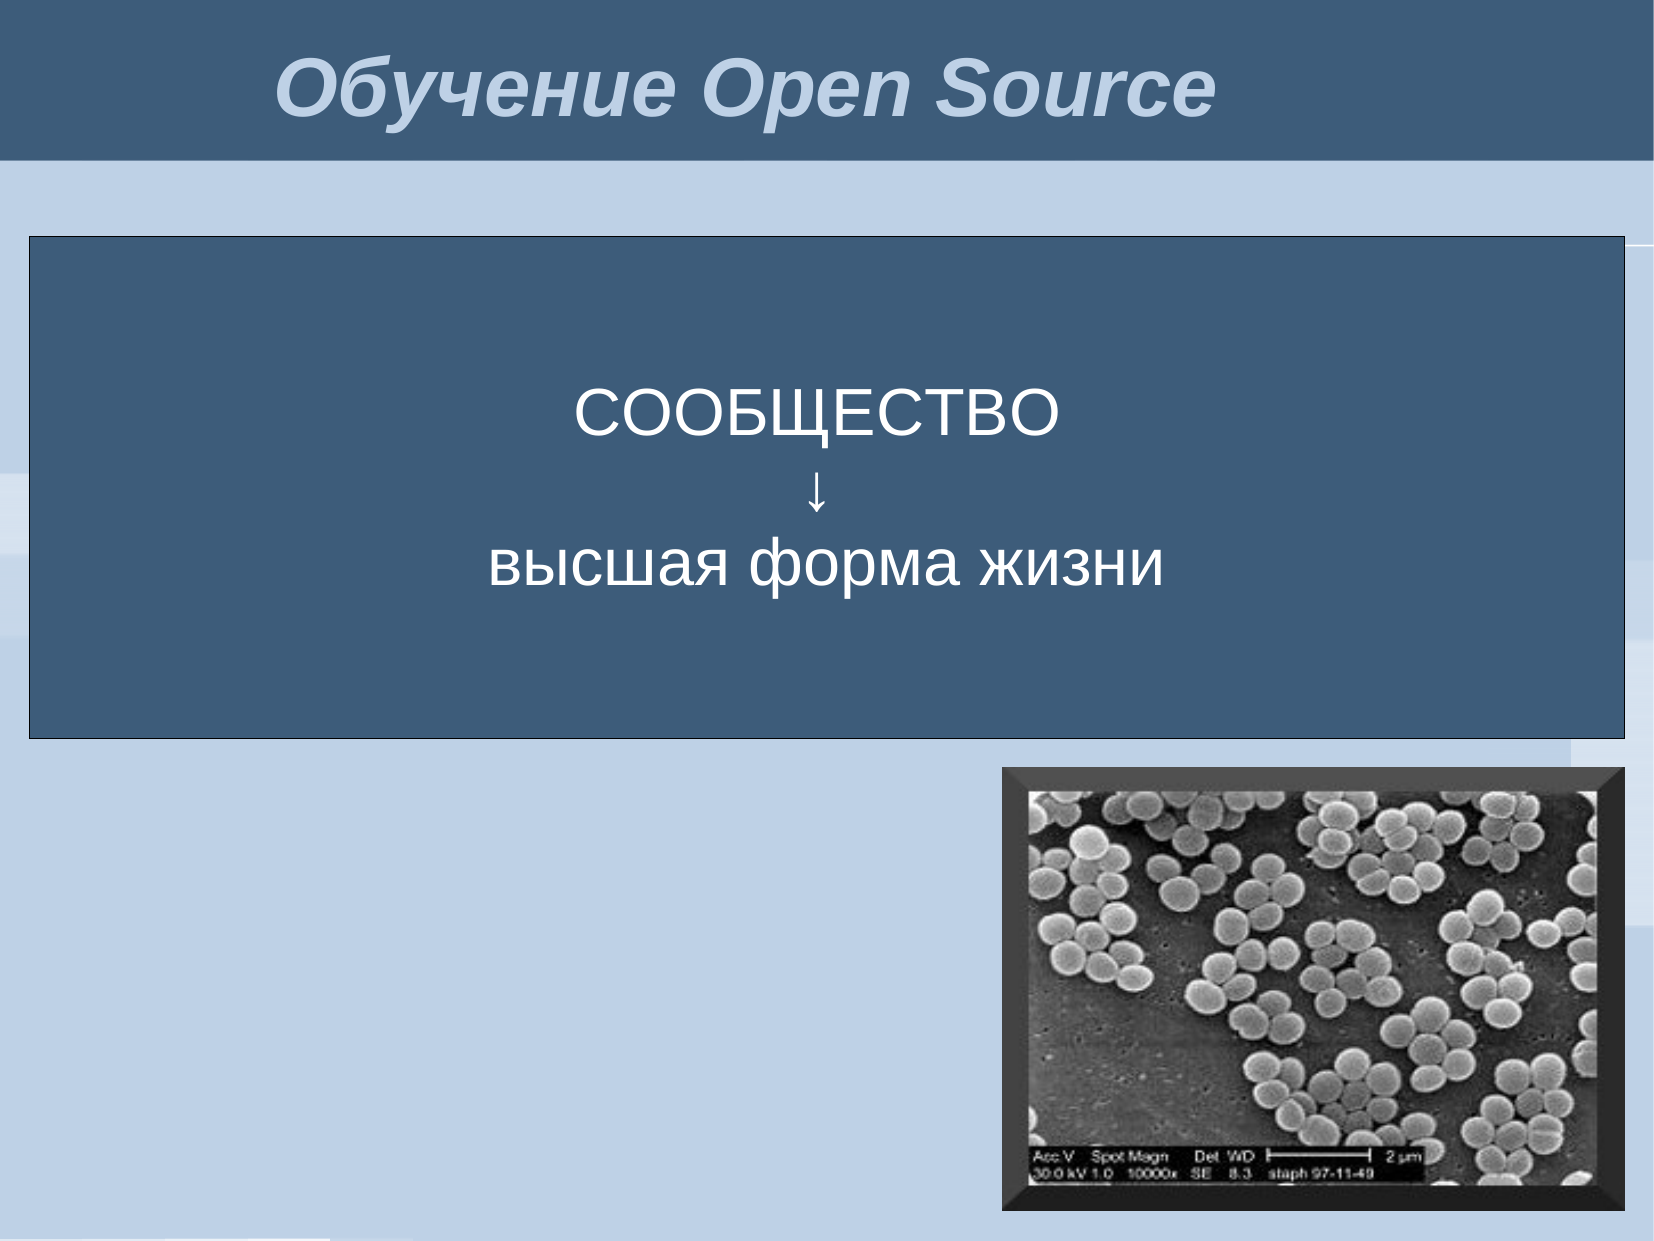

# Обучение Open Source
СООБЩЕСТВО
↓
высшая форма жизни